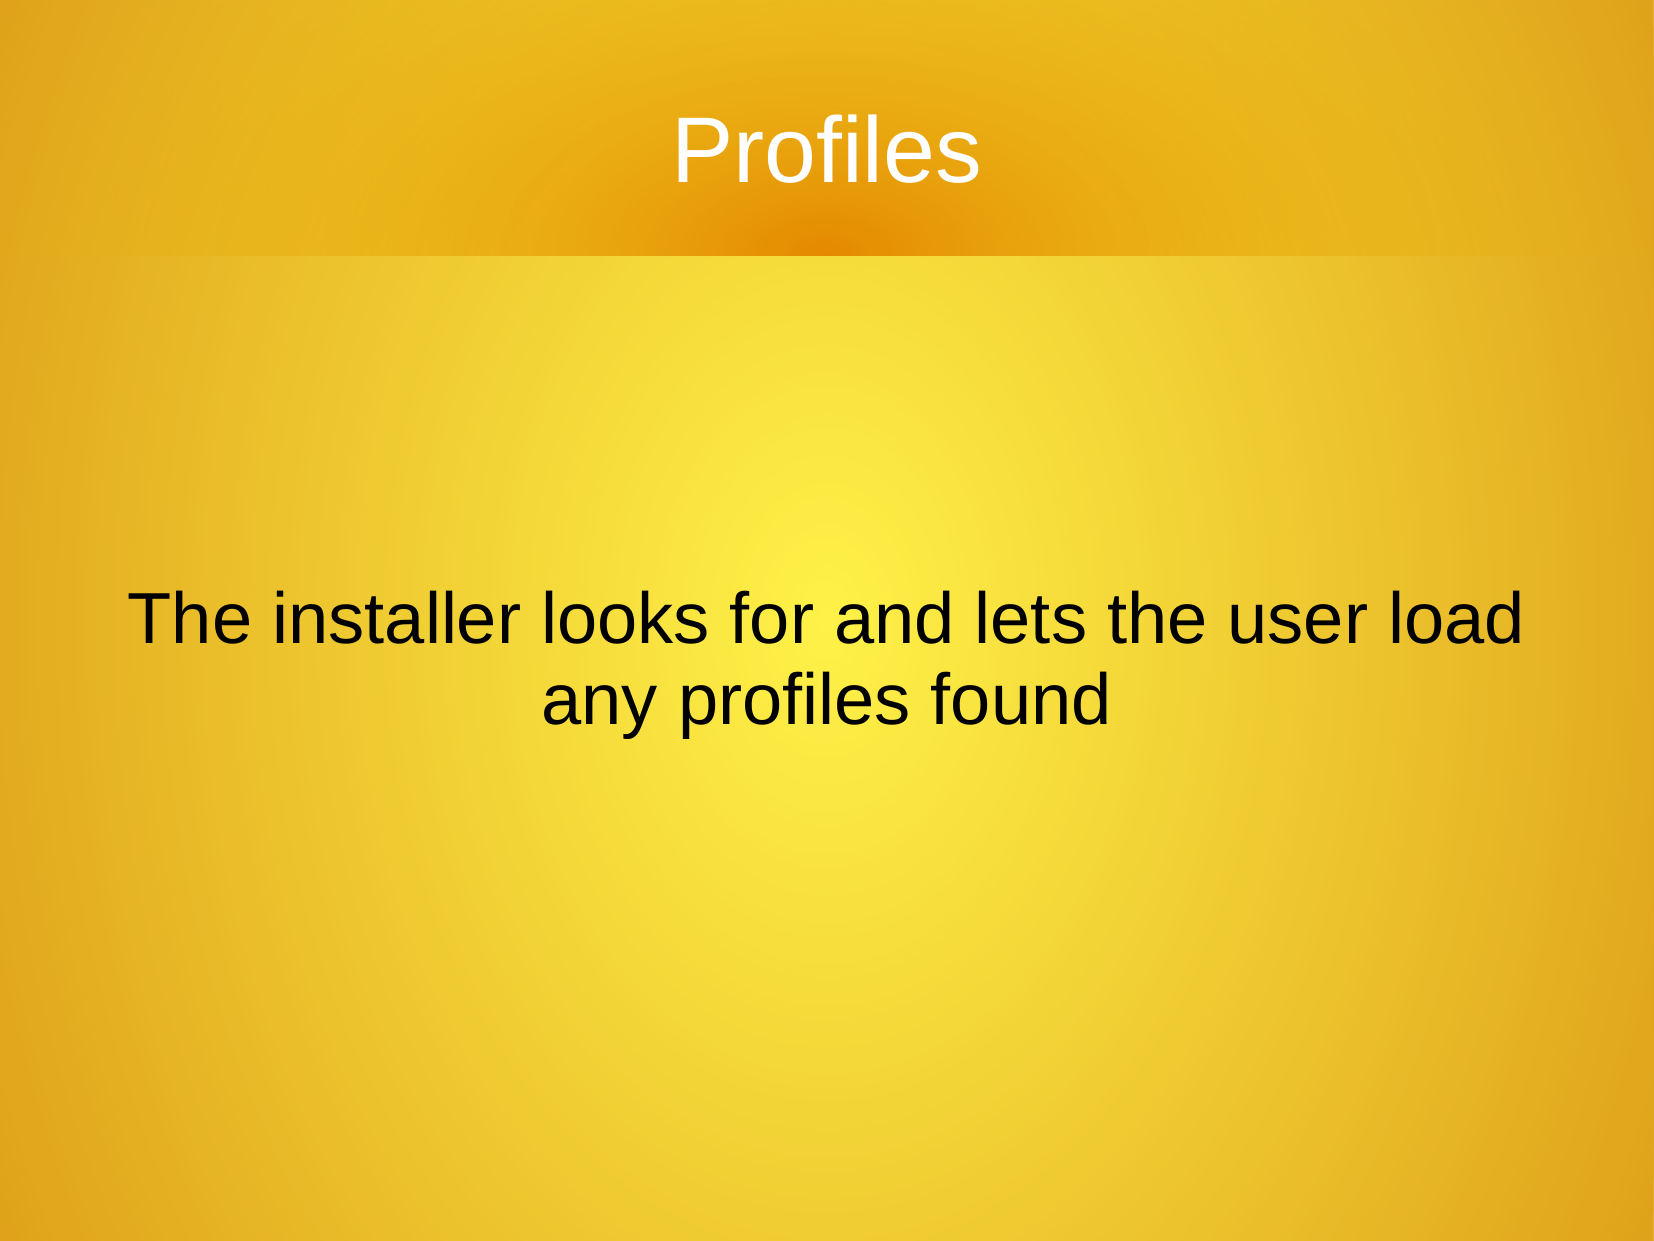

# Profiles
The installer looks for and lets the user load any profiles found